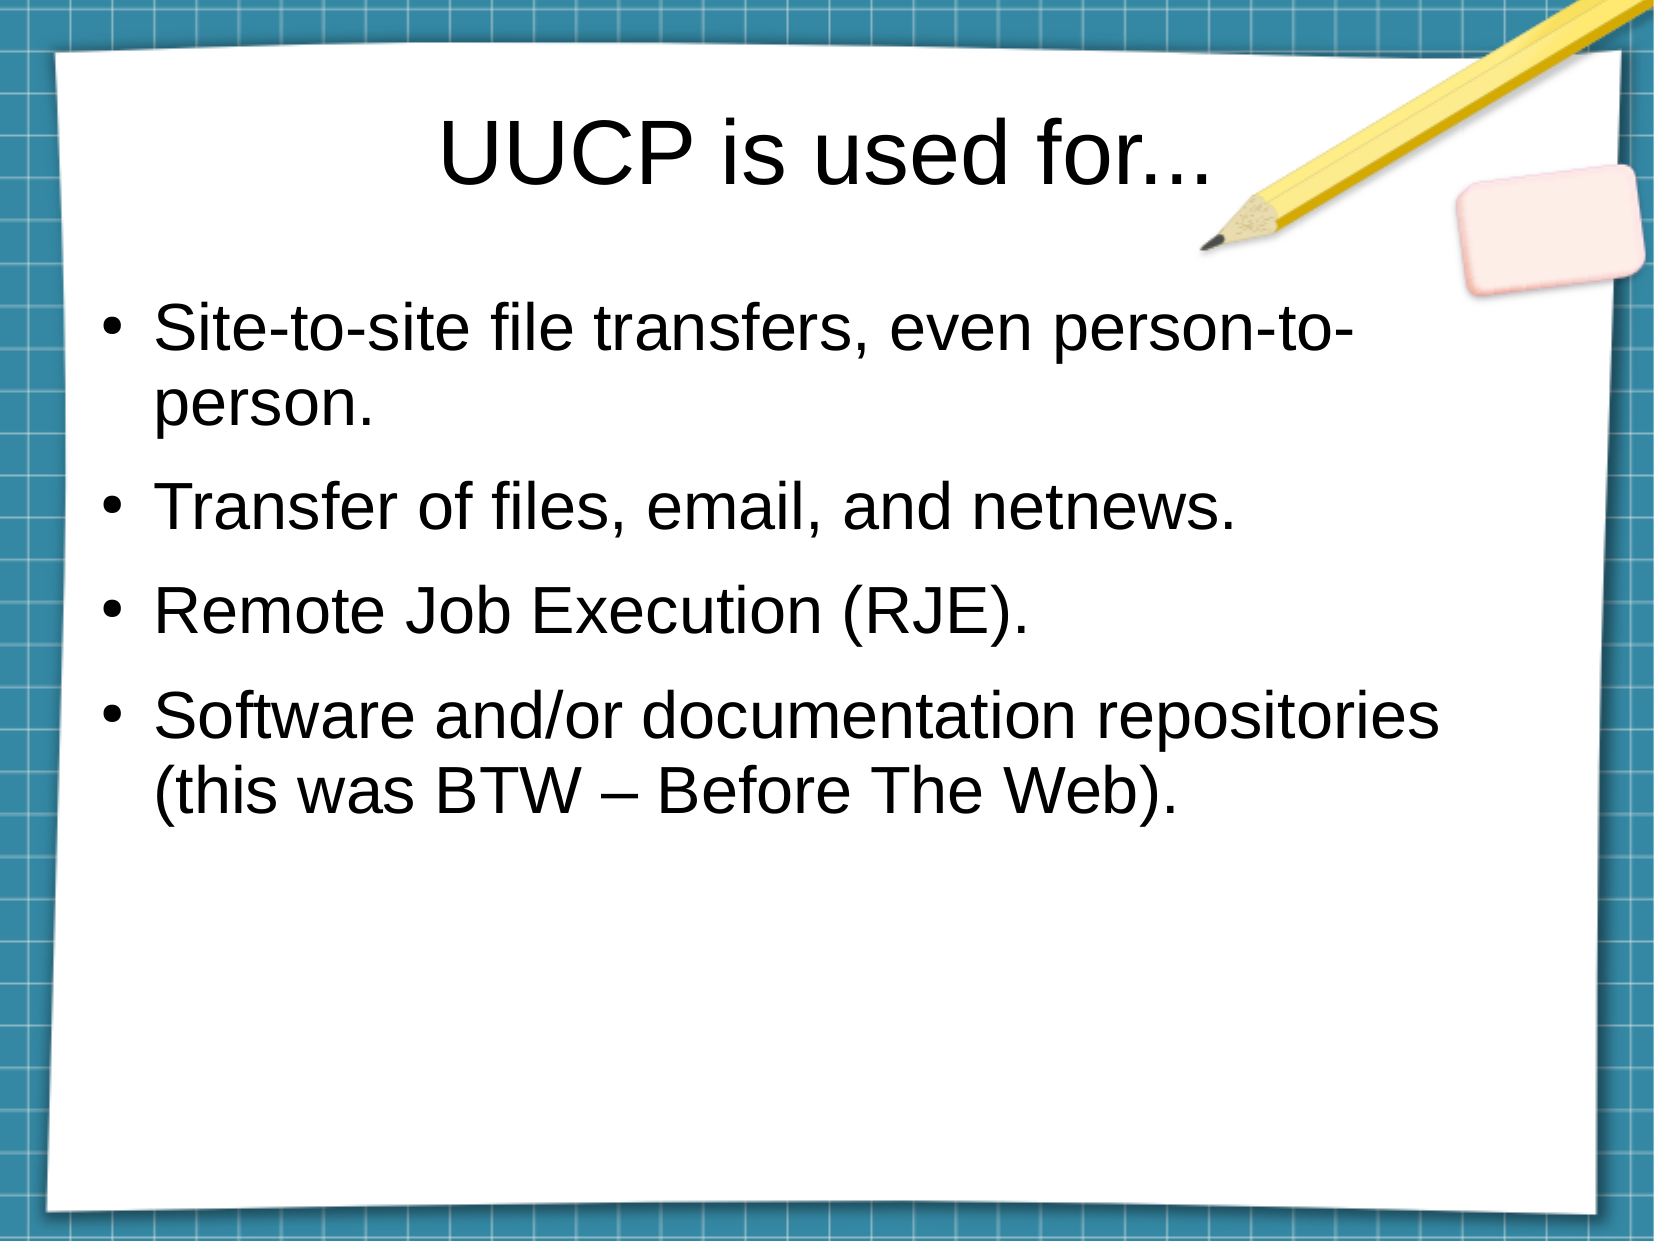

# UUCP is used for...
Site-to-site file transfers, even person-to-person.
Transfer of files, email, and netnews.
Remote Job Execution (RJE).
Software and/or documentation repositories
(this was BTW – Before The Web).